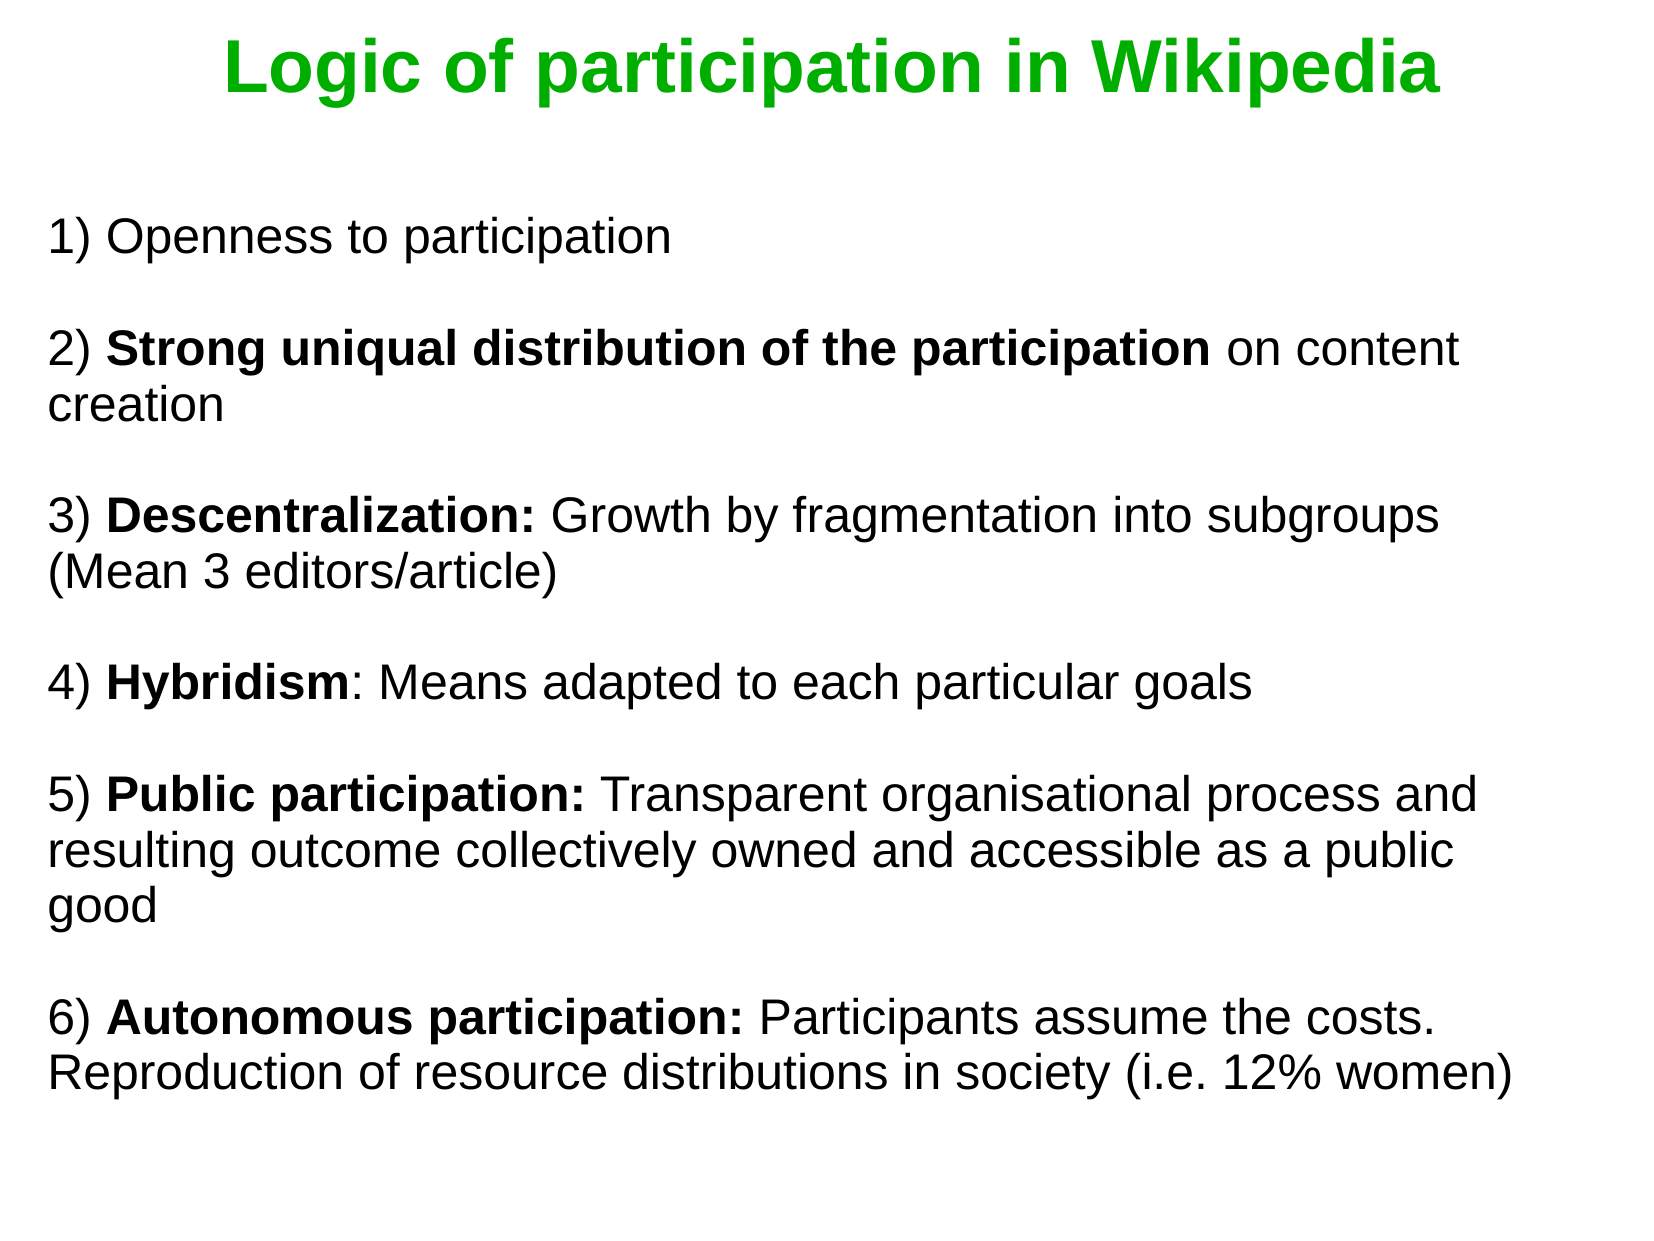

# Logic of participation in Wikipedia
1) Openness to participation
2) Strong uniqual distribution of the participation on content creation
3) Descentralization: Growth by fragmentation into subgroups (Mean 3 editors/article)
4) Hybridism: Means adapted to each particular goals
5) Public participation: Transparent organisational process and resulting outcome collectively owned and accessible as a public good
6) Autonomous participation: Participants assume the costs. Reproduction of resource distributions in society (i.e. 12% women)